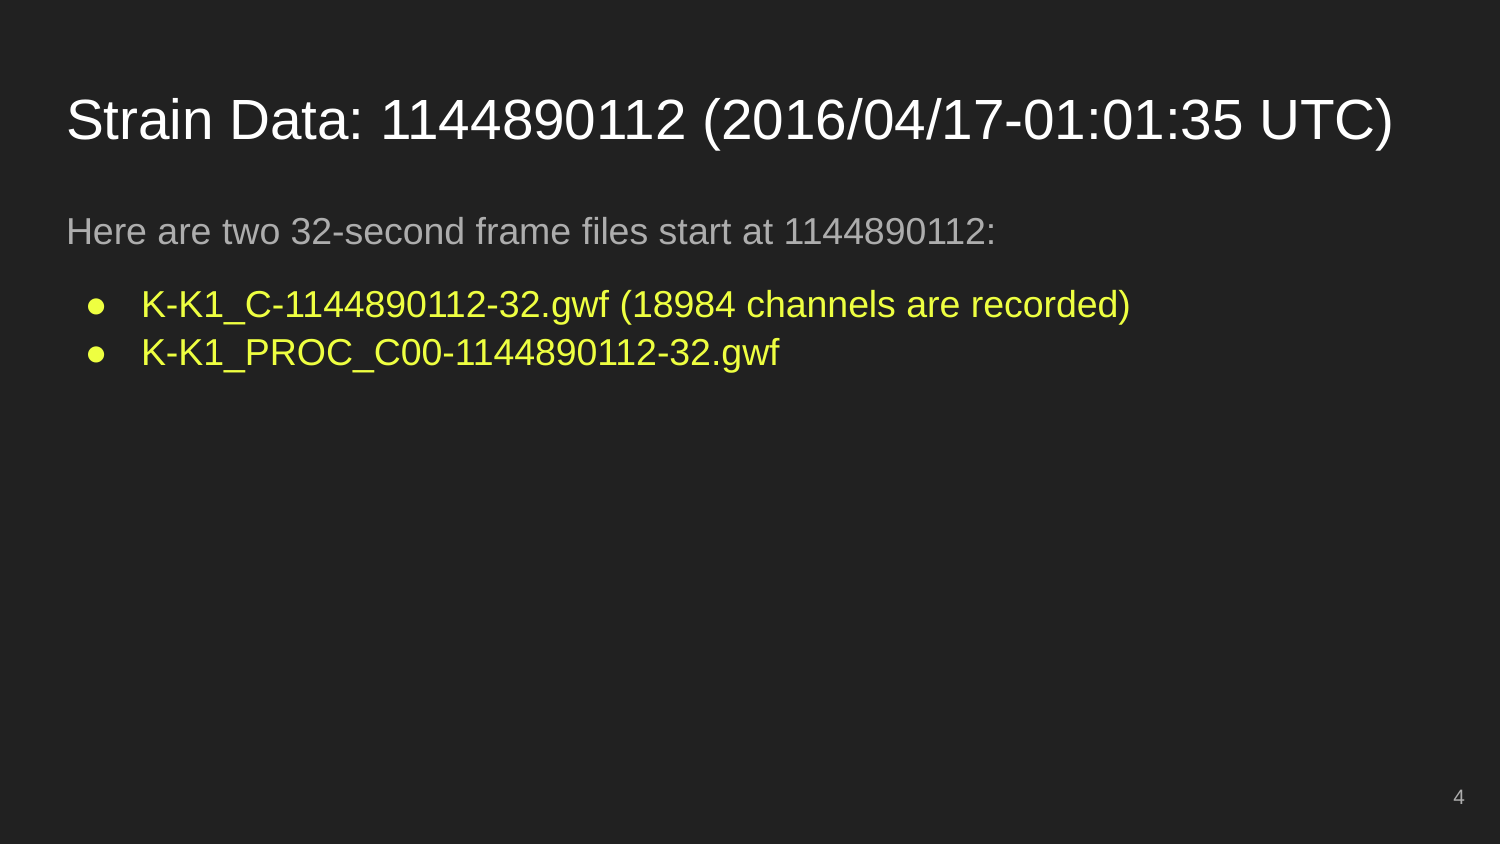

# Strain Data: 1144890112 (2016/04/17-01:01:35 UTC)
Here are two 32-second frame files start at 1144890112:
K-K1_C-1144890112-32.gwf (18984 channels are recorded)
K-K1_PROC_C00-1144890112-32.gwf